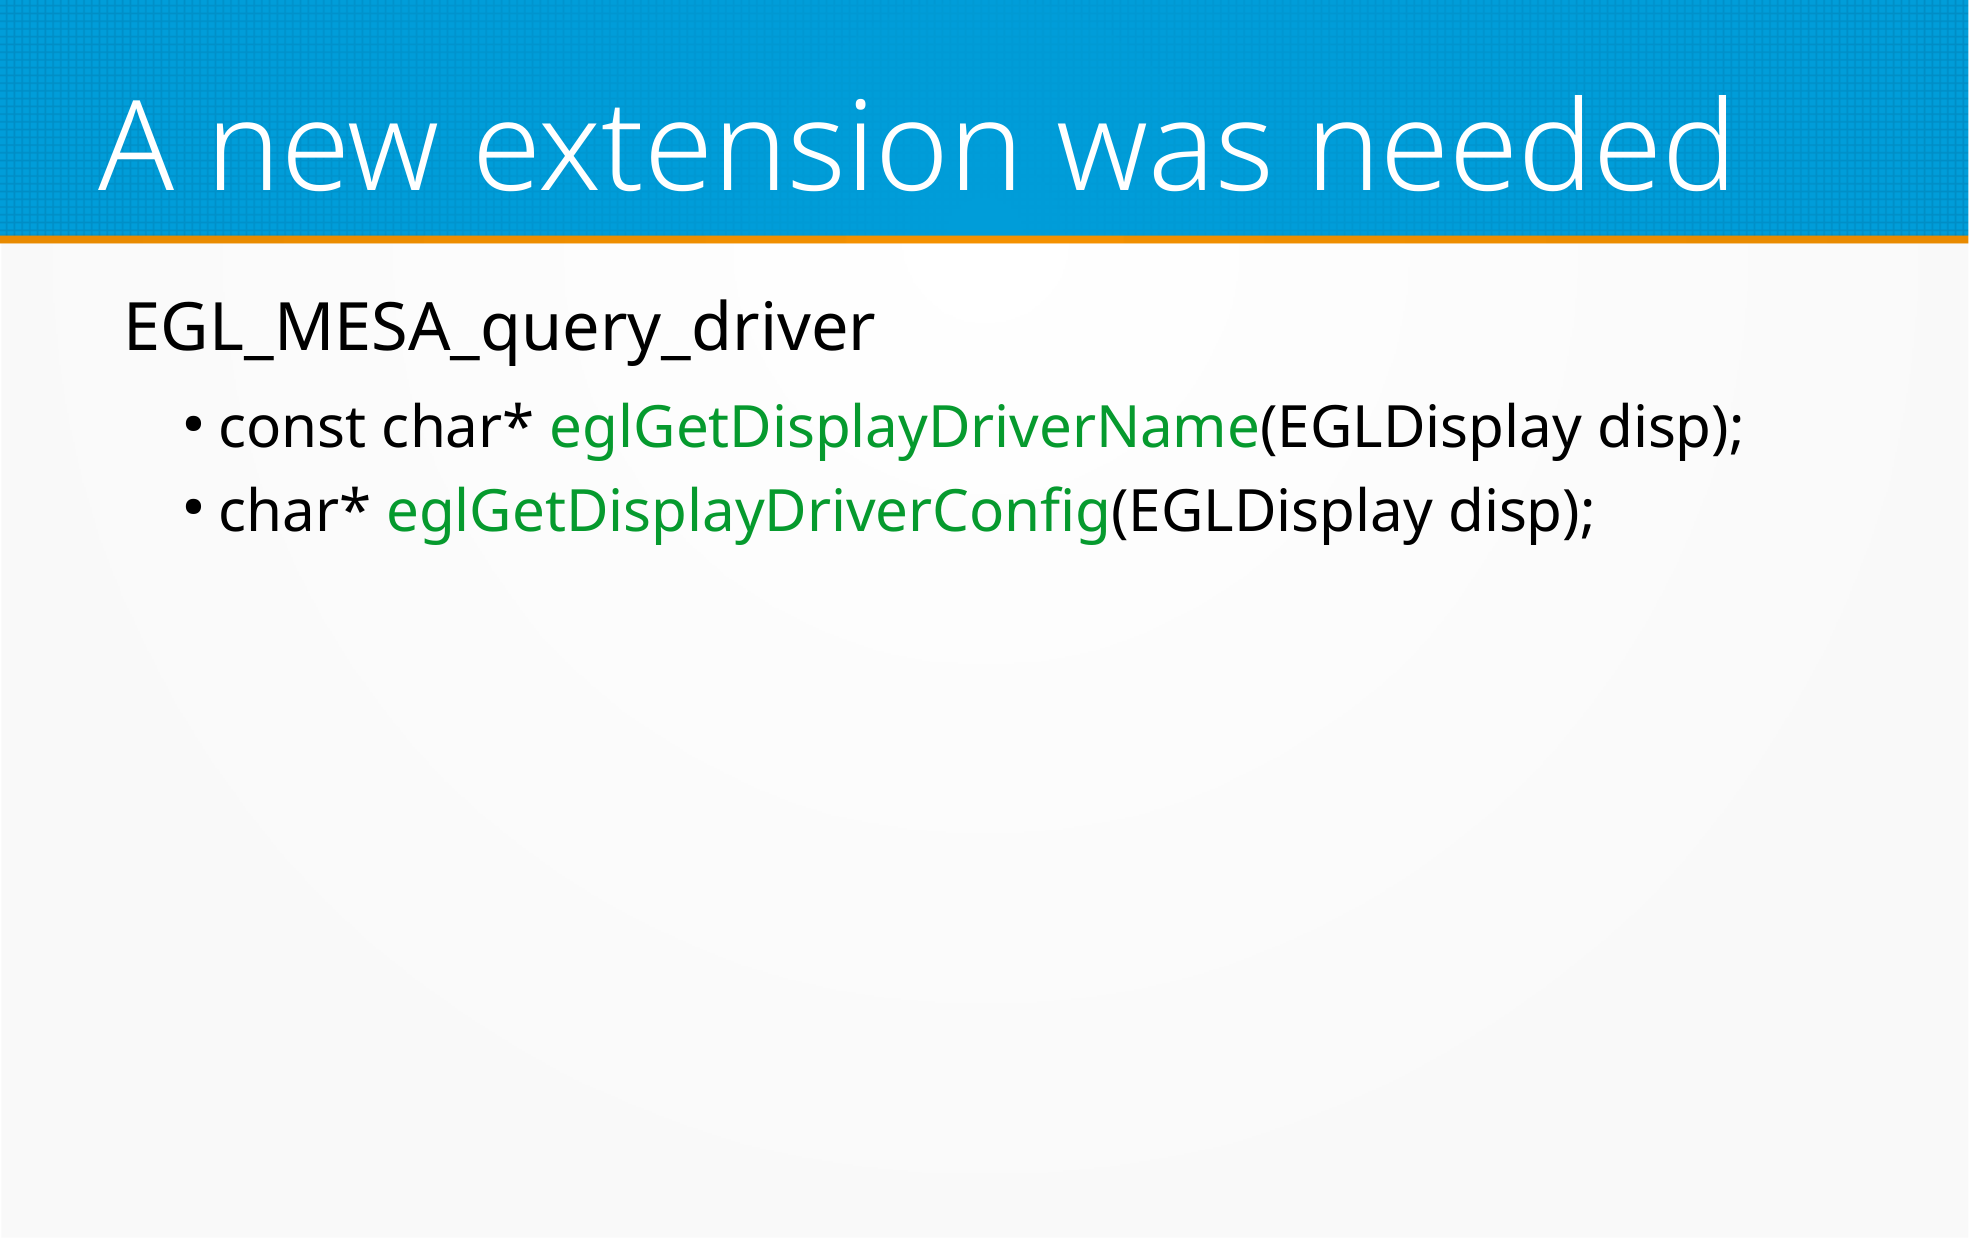

# A new extension was needed
EGL_MESA_query_driver
const char* eglGetDisplayDriverName(EGLDisplay disp);
char* eglGetDisplayDriverConfig(EGLDisplay disp);